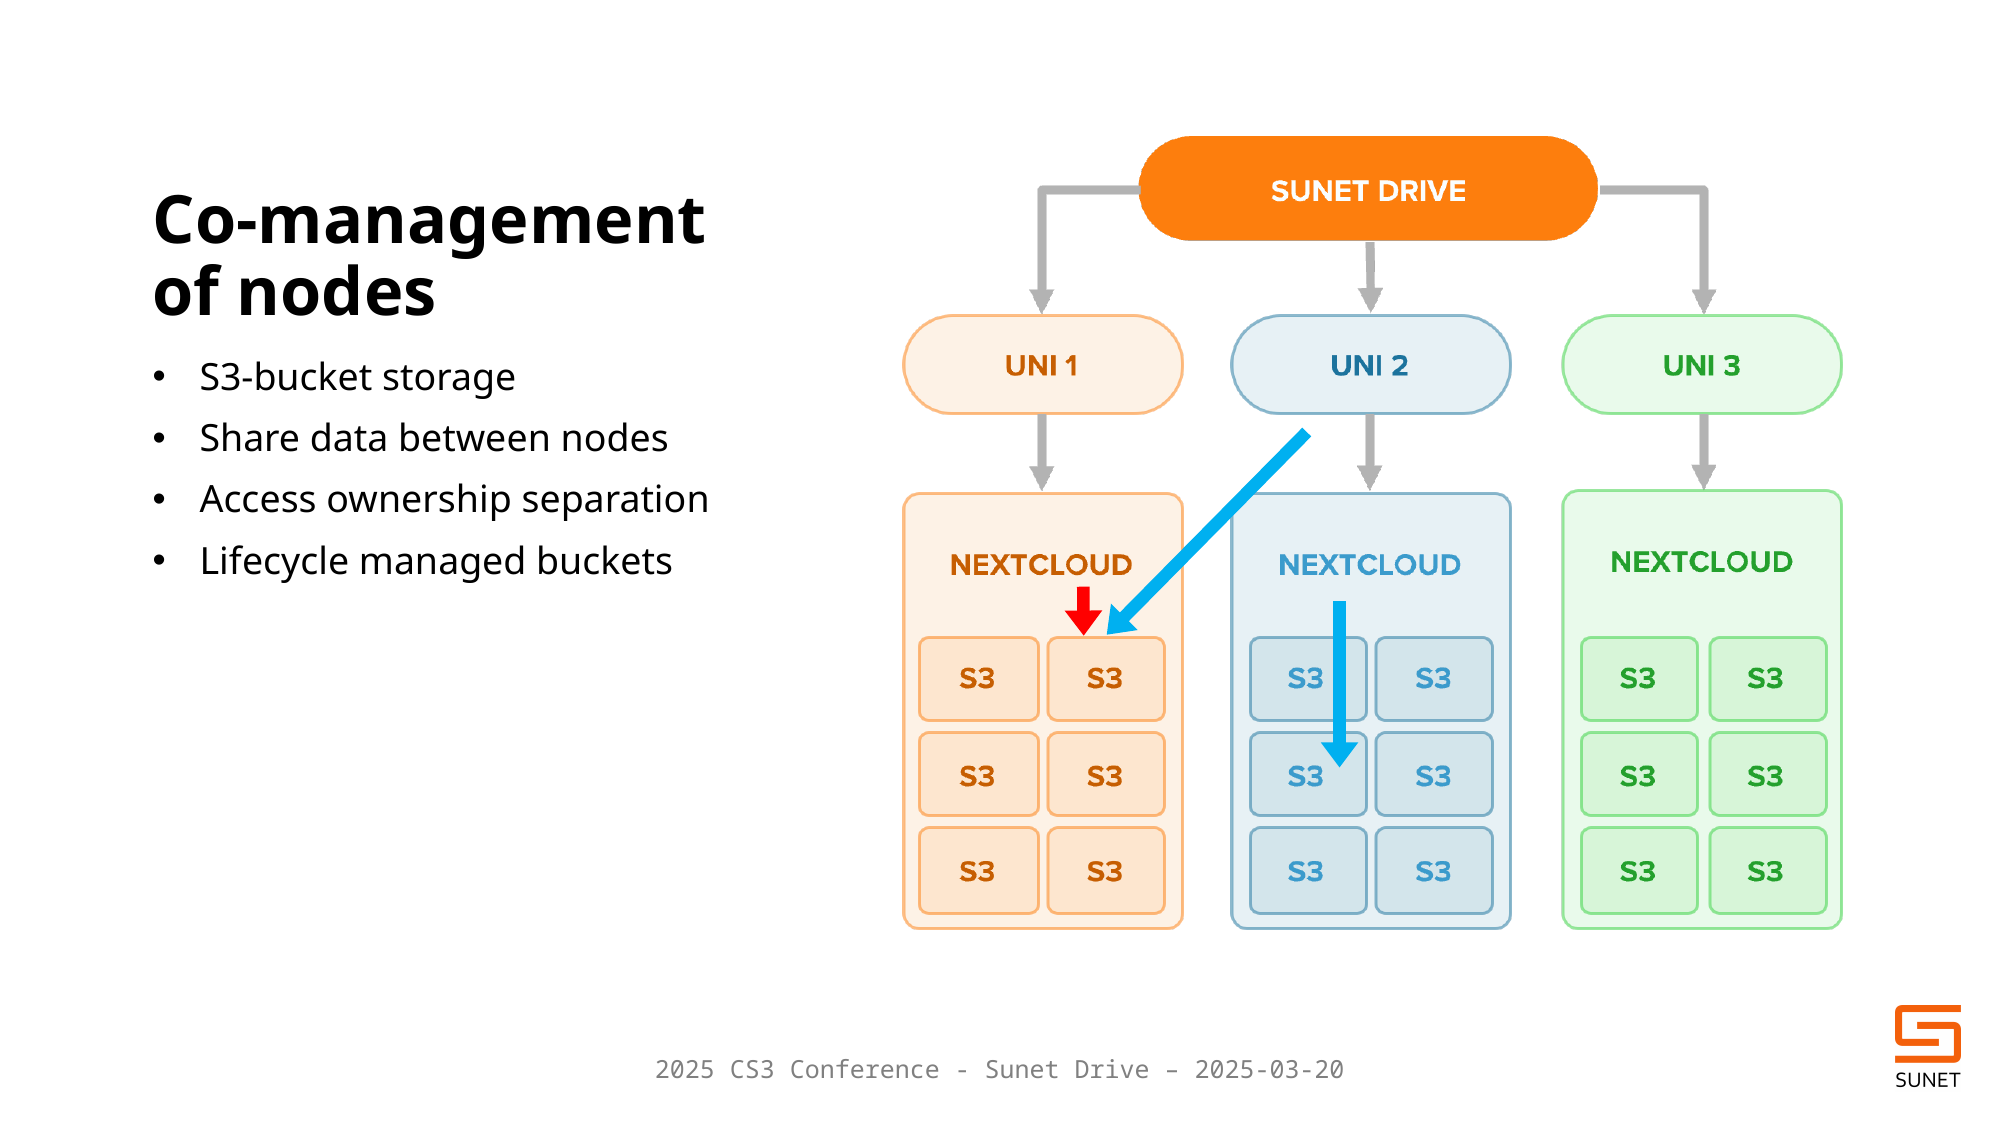

Co-management
of nodes
# S3-bucket storage
Share data between nodes
Access ownership separation
Lifecycle managed buckets
2025 CS3 Conference - Sunet Drive – 2025-03-20